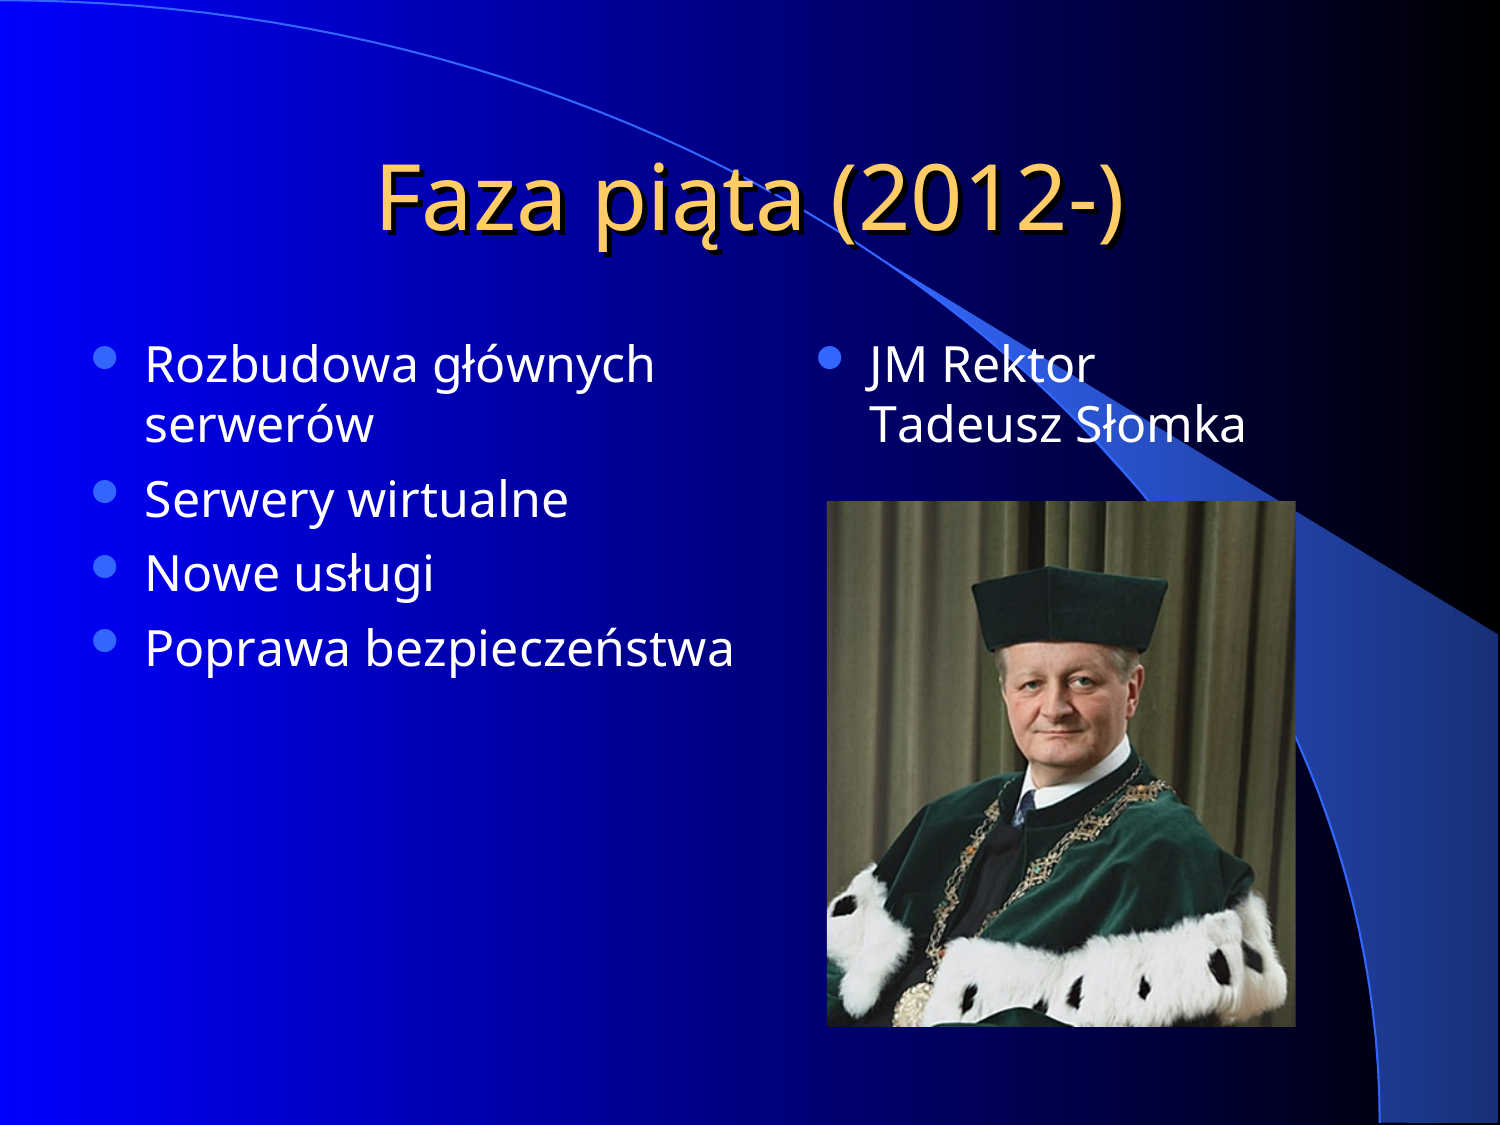

# Faza piąta (2012-)
Rozbudowa głównych serwerów
Serwery wirtualne
Nowe usługi
Poprawa bezpieczeństwa
JM Rektor Tadeusz Słomka